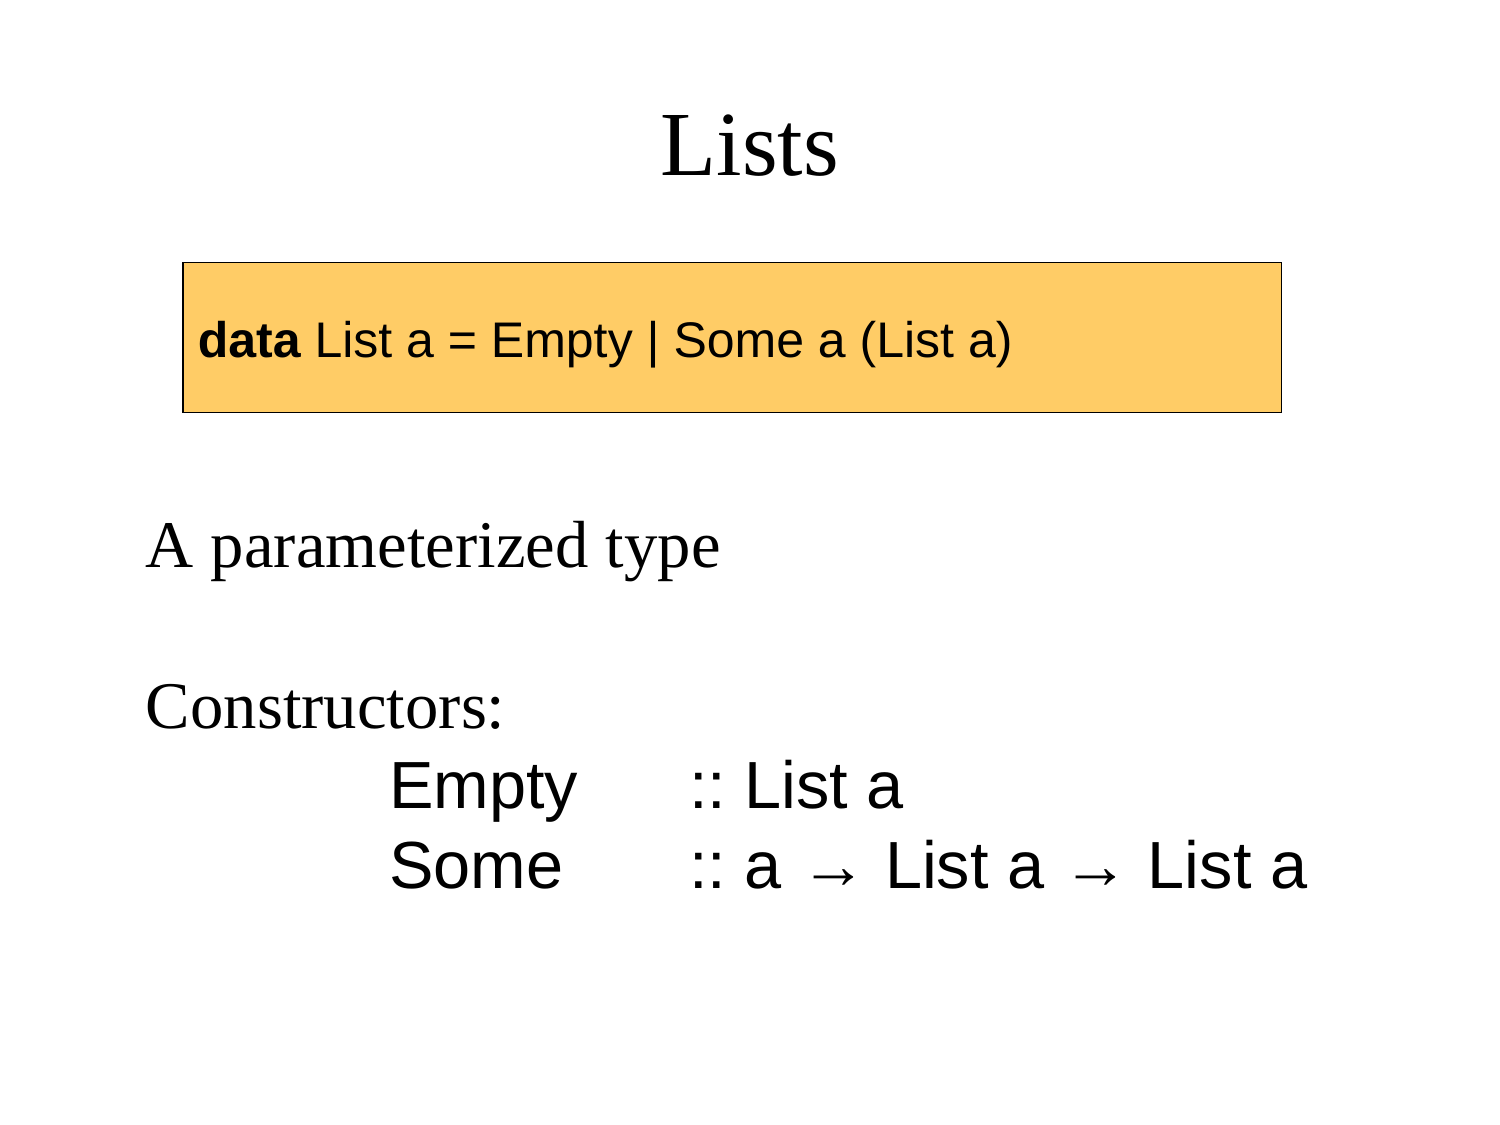

# Lists
data List a = Empty | Some a (List a)
A parameterized type
Constructors:
		Empty	:: List a
		Some	:: a → List a → List a